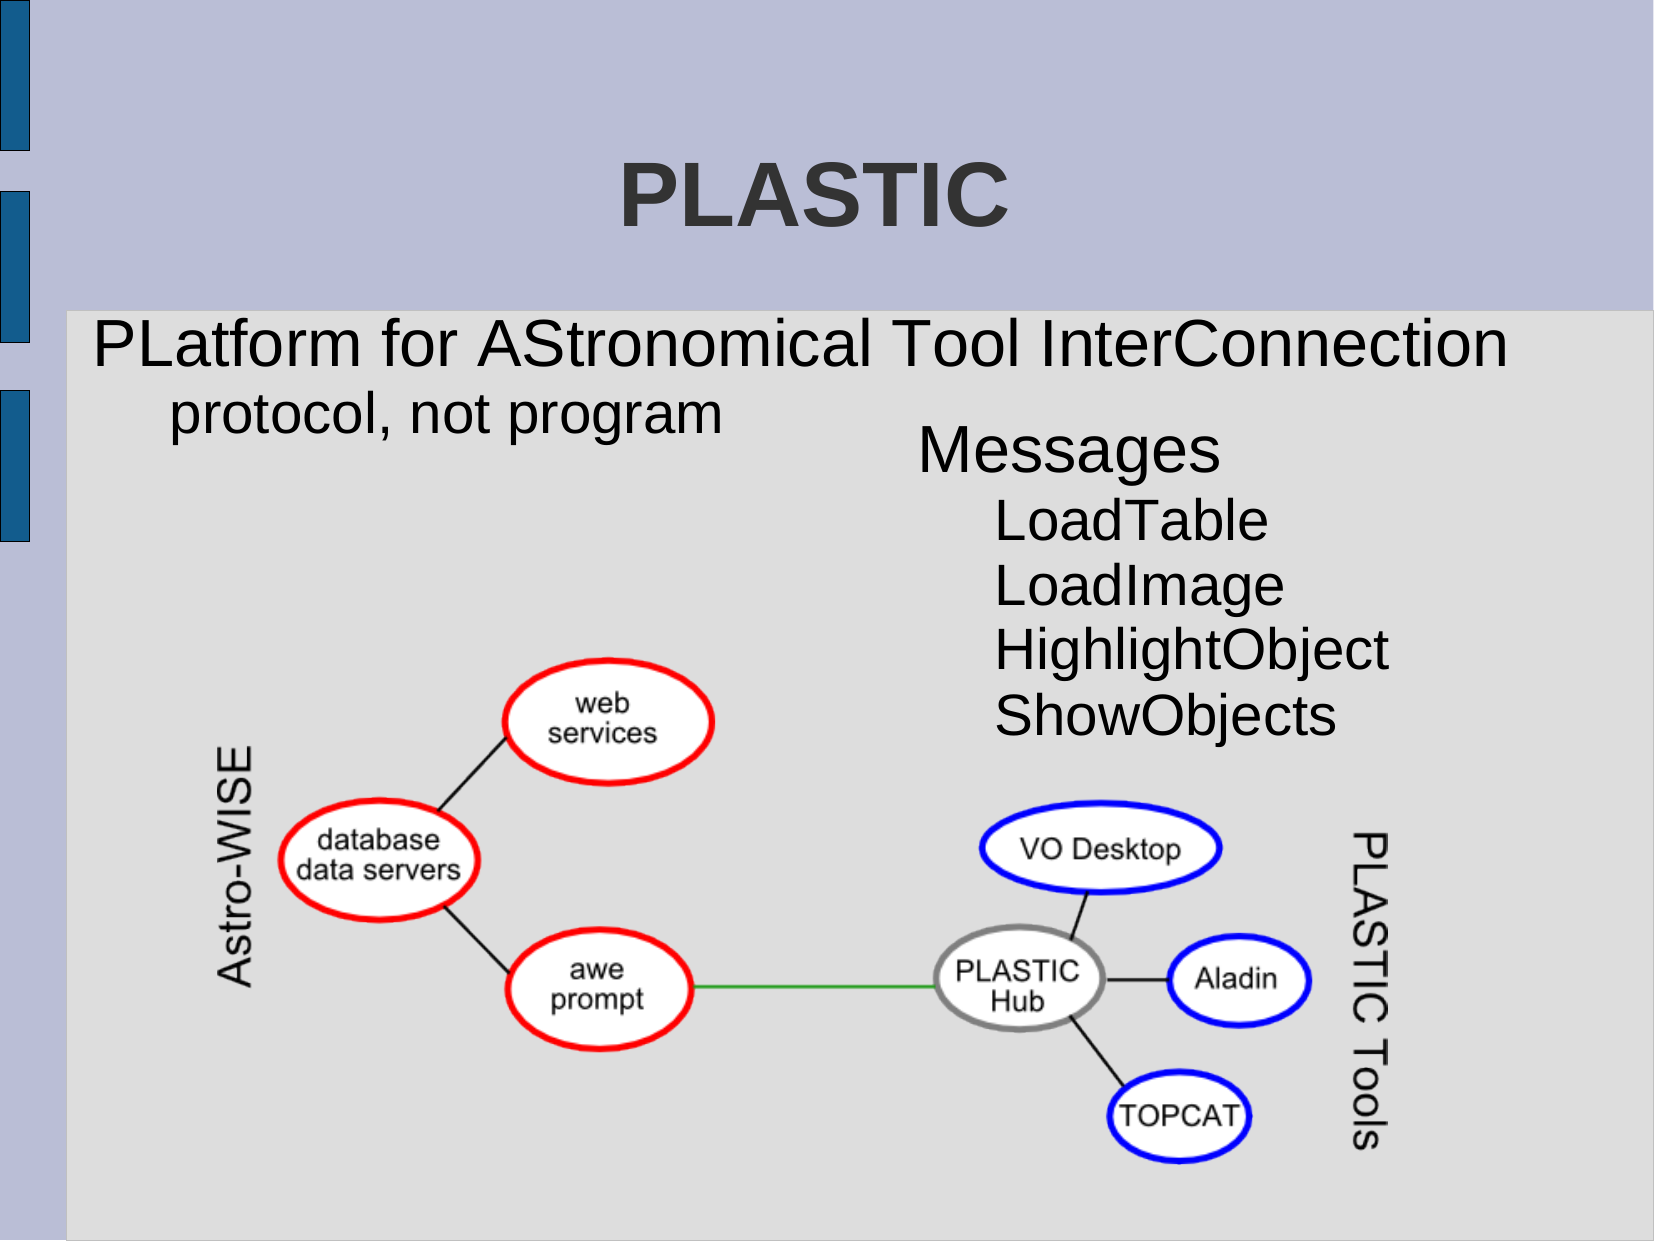

# PLASTIC
PLatform for AStronomical Tool InterConnection
protocol, not program
Messages
LoadTable
LoadImage
HighlightObject
ShowObjects